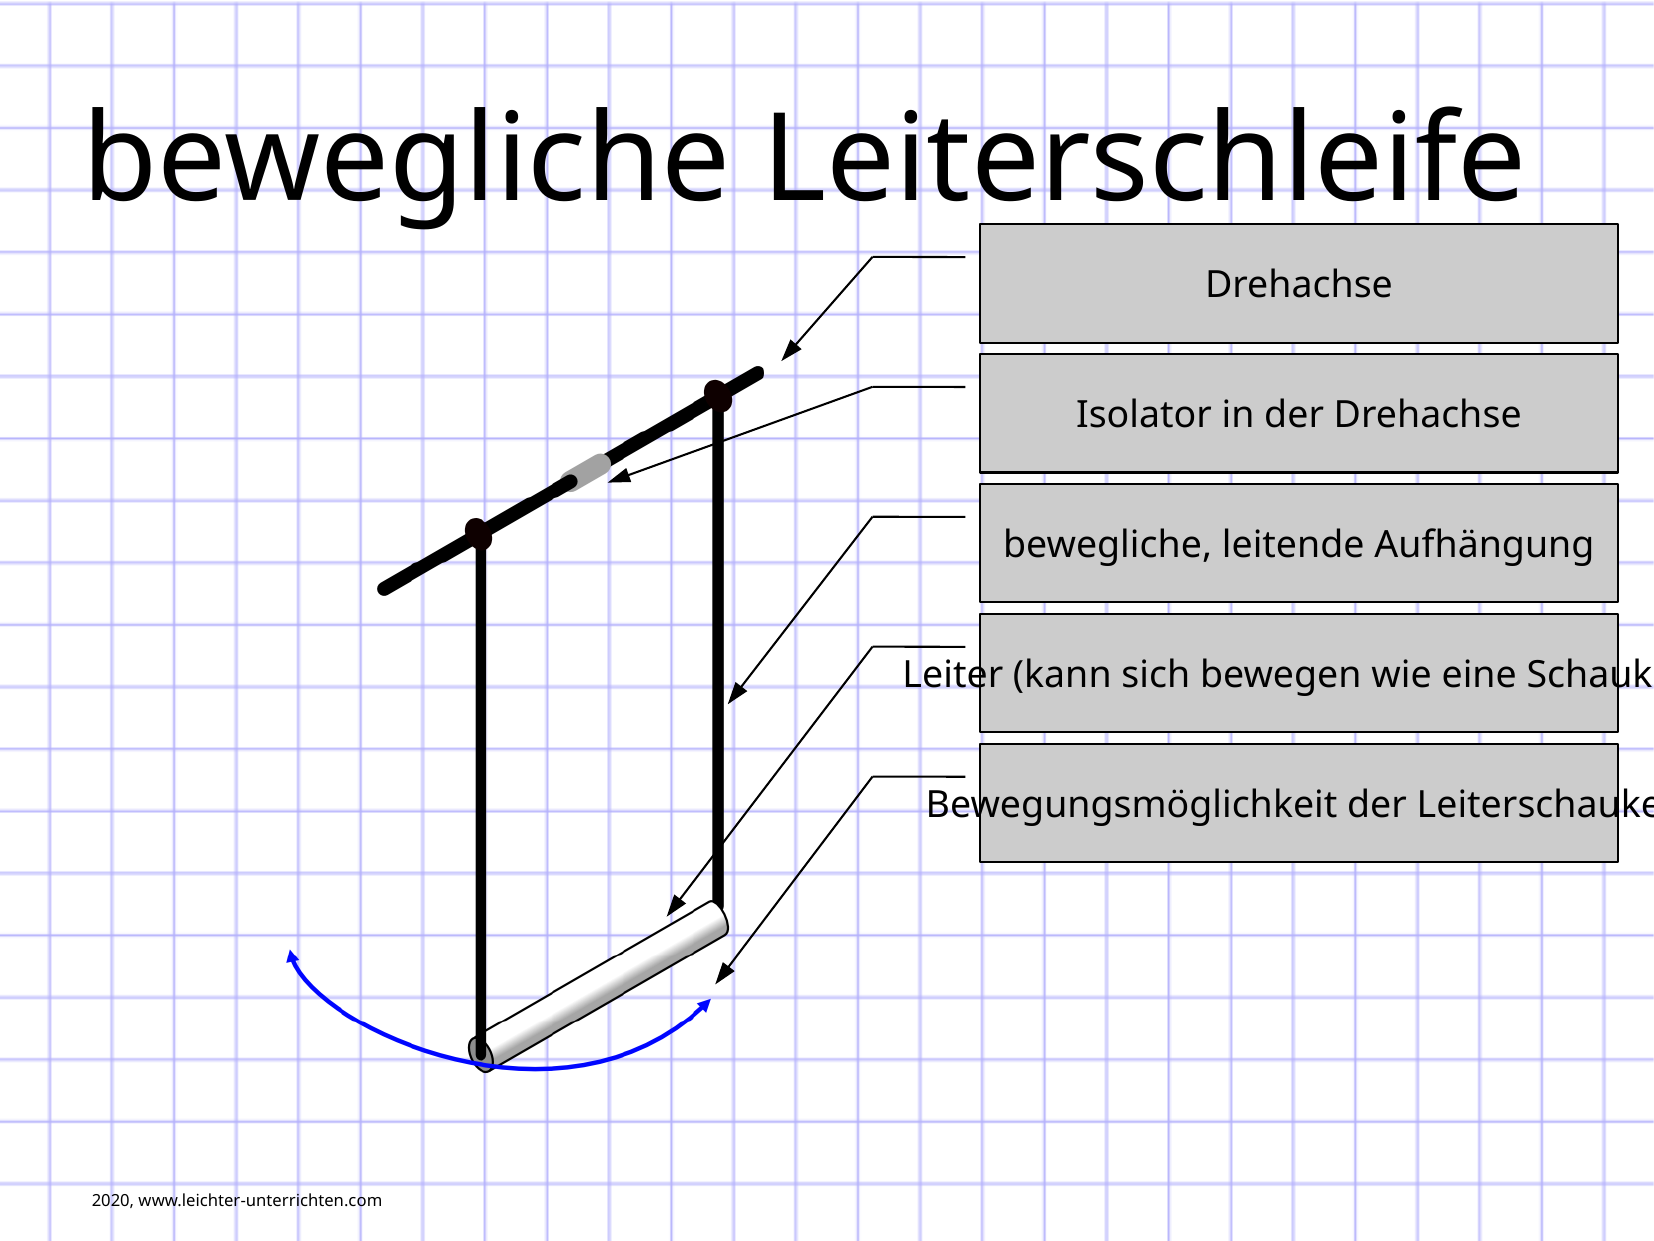

# bewegliche Leiterschleife
Drehachse
Isolator in der Drehachse
bewegliche, leitende Aufhängung
Leiter (kann sich bewegen wie eine Schaukel)
Bewegungsmöglichkeit der Leiterschaukel